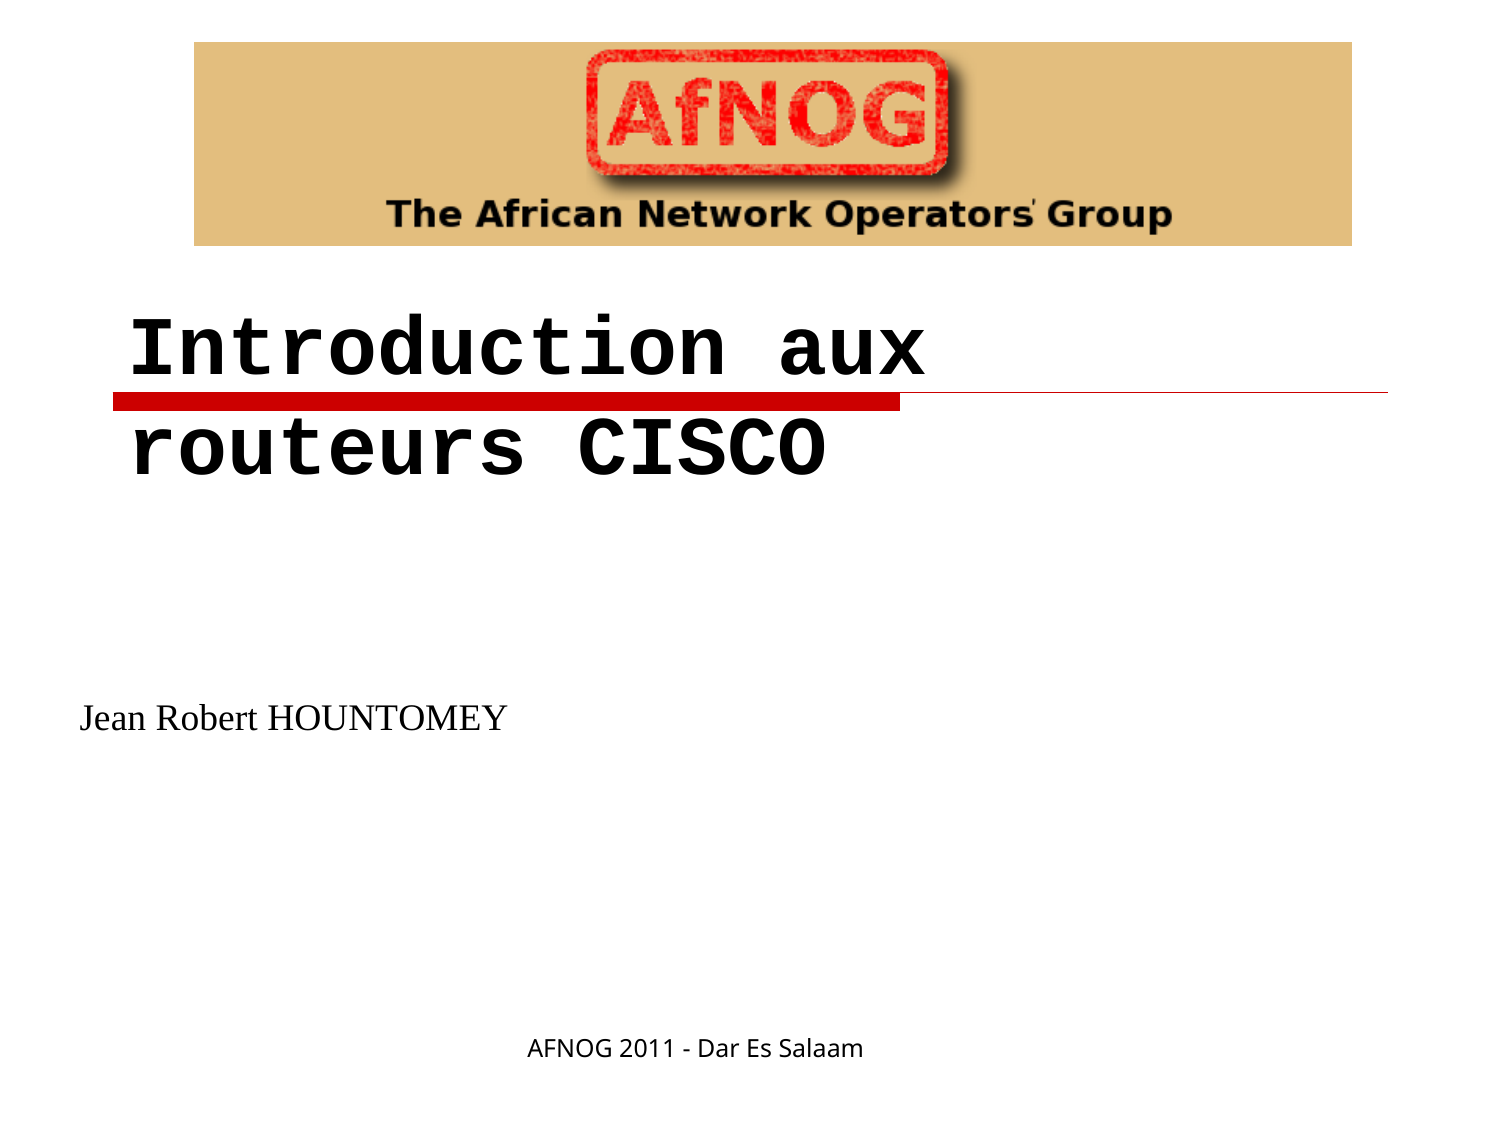

# Introduction aux routeurs CISCO
Jean Robert HOUNTOMEY
AFNOG 2011 - Dar Es Salaam